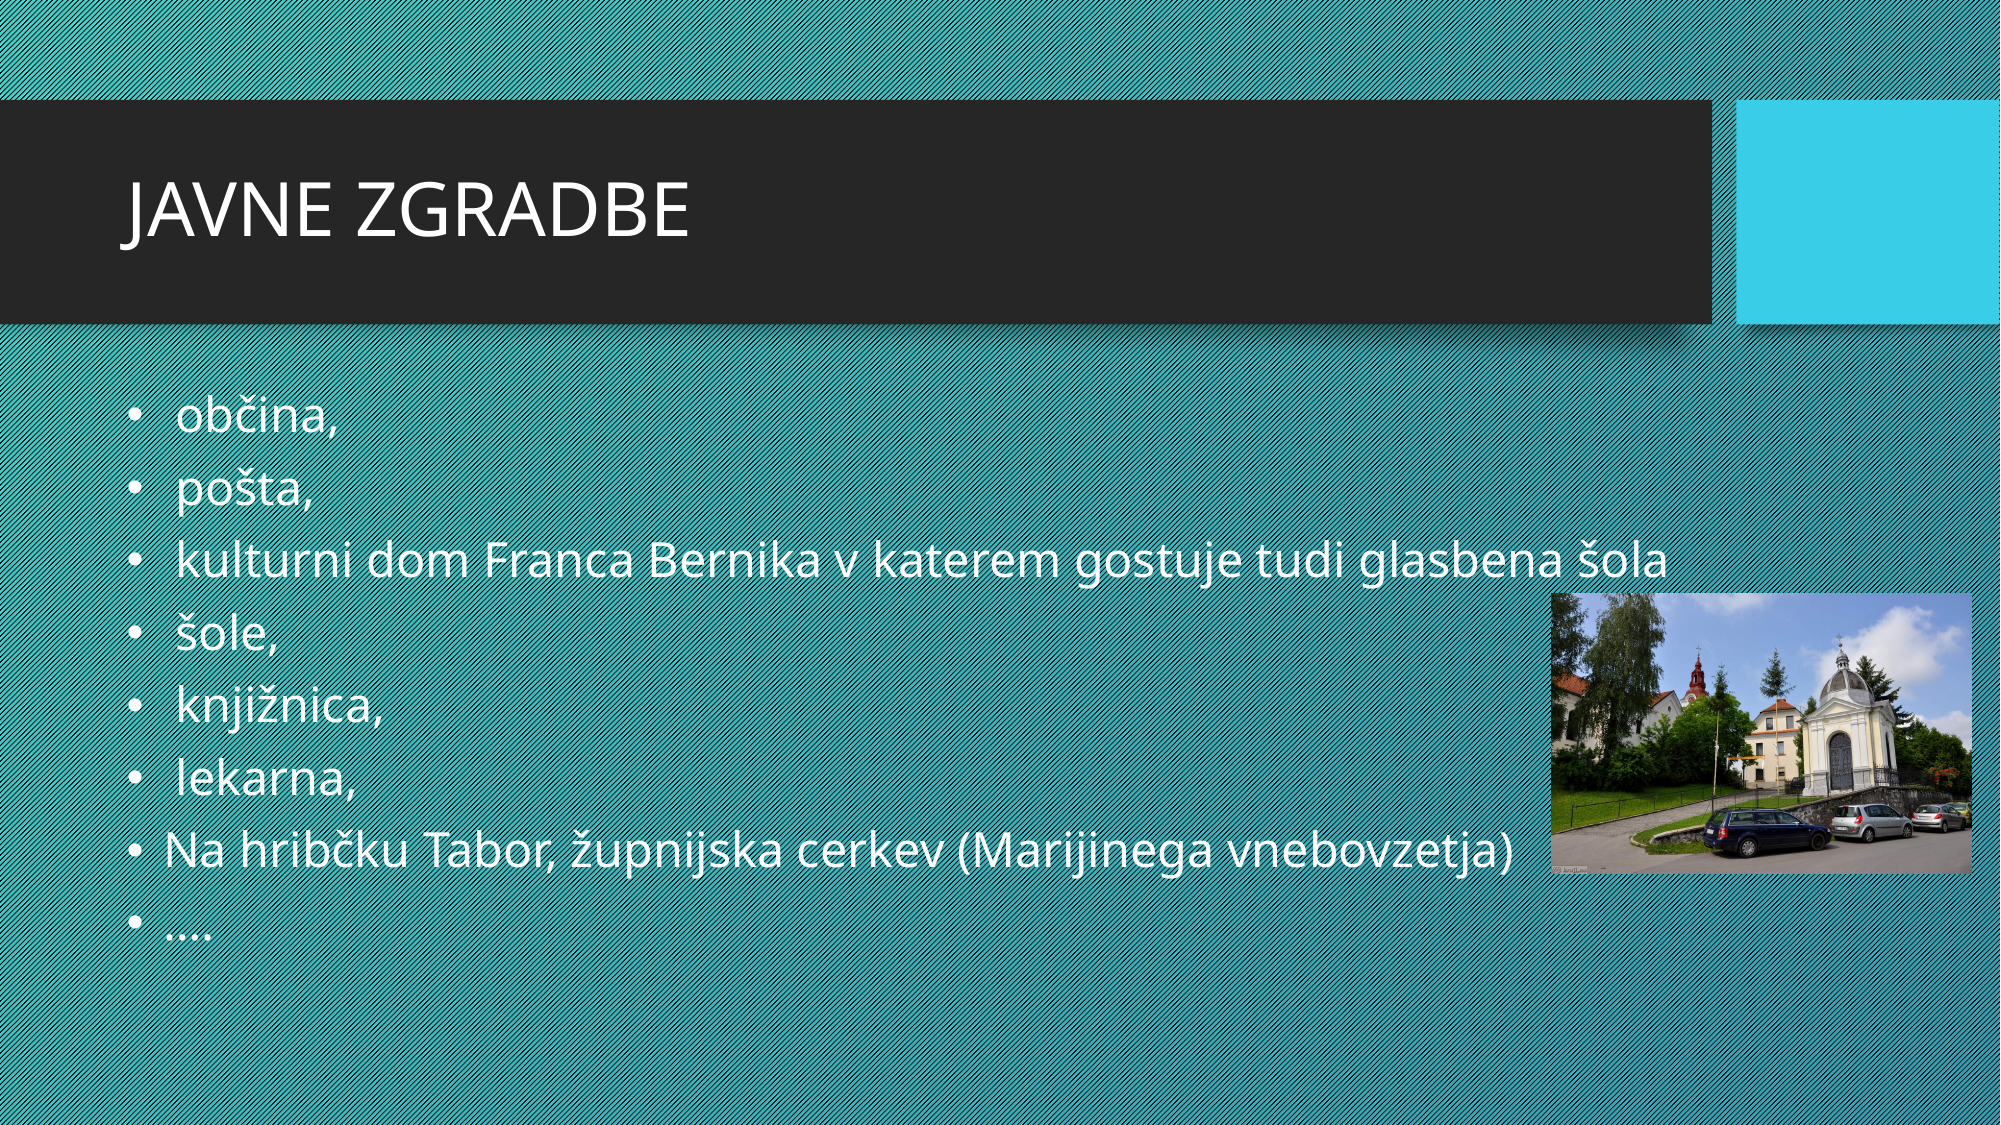

# JAVNE ZGRADBE
 občina,
 pošta,
 kulturni dom Franca Bernika v katerem gostuje tudi glasbena šola
 šole,
 knjižnica,
 lekarna,
Na hribčku Tabor, župnijska cerkev (Marijinega vnebovzetja)
….